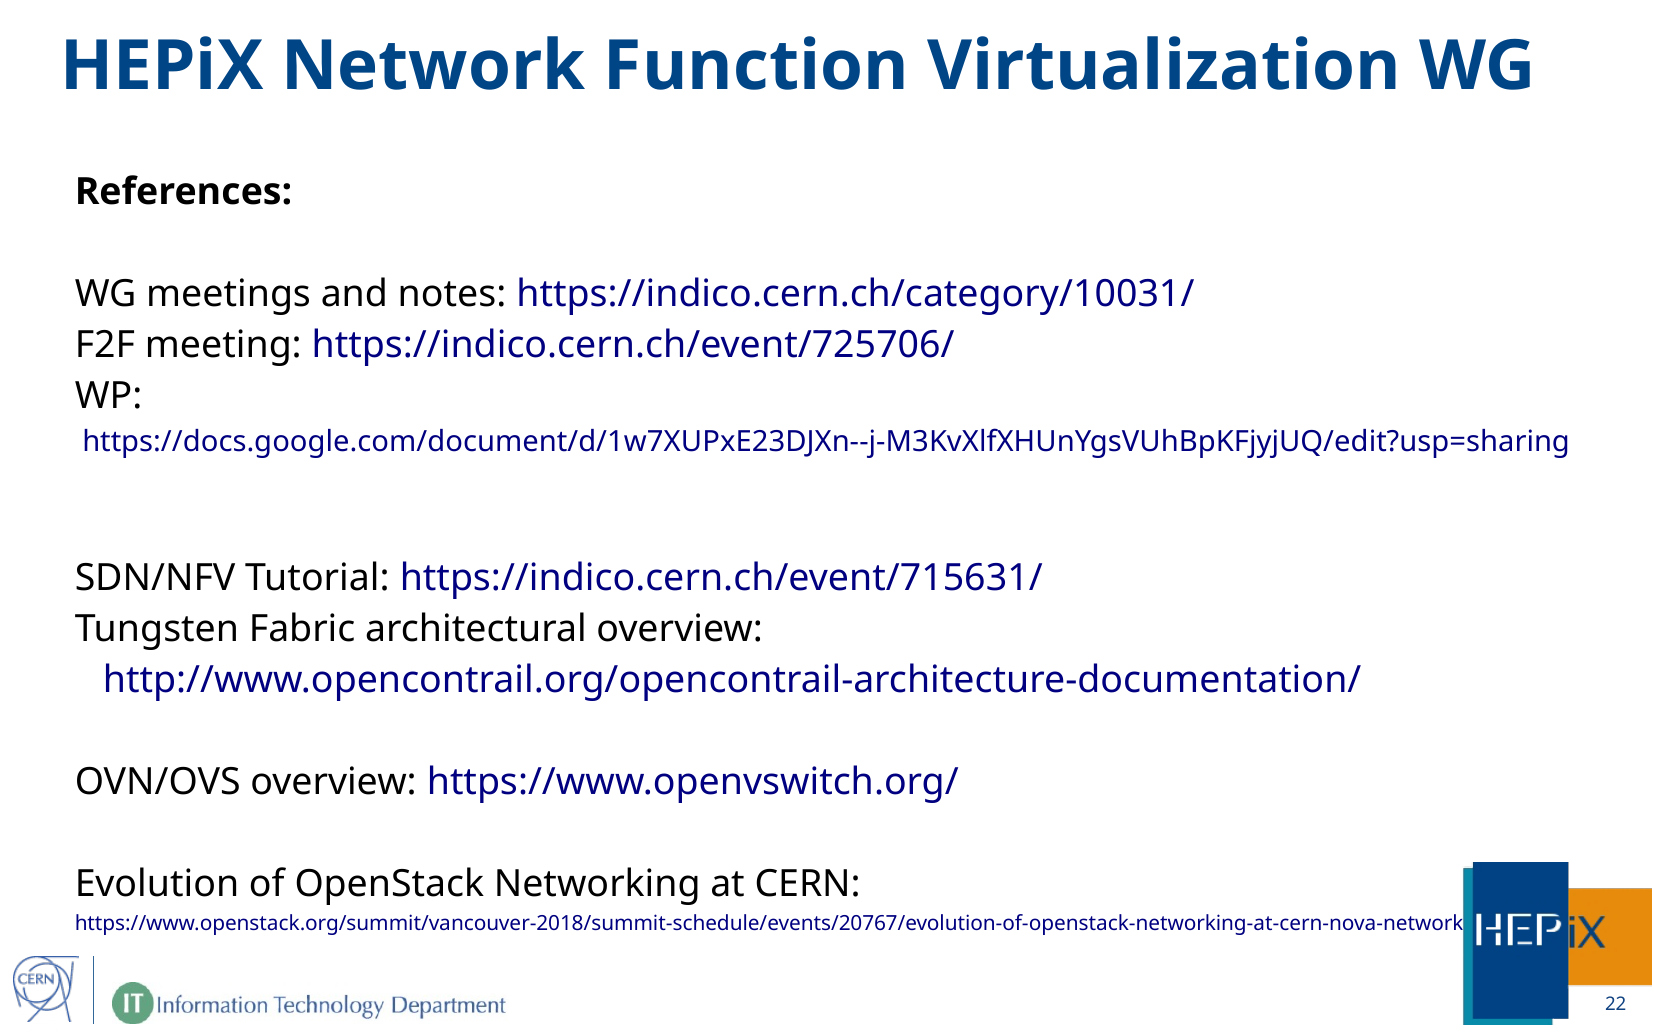

# HEPiX Network Function Virtualization WG
References:
WG meetings and notes: https://indico.cern.ch/category/10031/
F2F meeting: https://indico.cern.ch/event/725706/
WP:
 https://docs.google.com/document/d/1w7XUPxE23DJXn--j-M3KvXlfXHUnYgsVUhBpKFjyjUQ/edit?usp=sharing
SDN/NFV Tutorial: https://indico.cern.ch/event/715631/
Tungsten Fabric architectural overview: http://www.opencontrail.org/opencontrail-architecture-documentation/
OVN/OVS overview: https://www.openvswitch.org/
Evolution of OpenStack Networking at CERN:
https://www.openstack.org/summit/vancouver-2018/summit-schedule/events/20767/evolution-of-openstack-networking-at-cern-nova-network-neutron-and-sdn